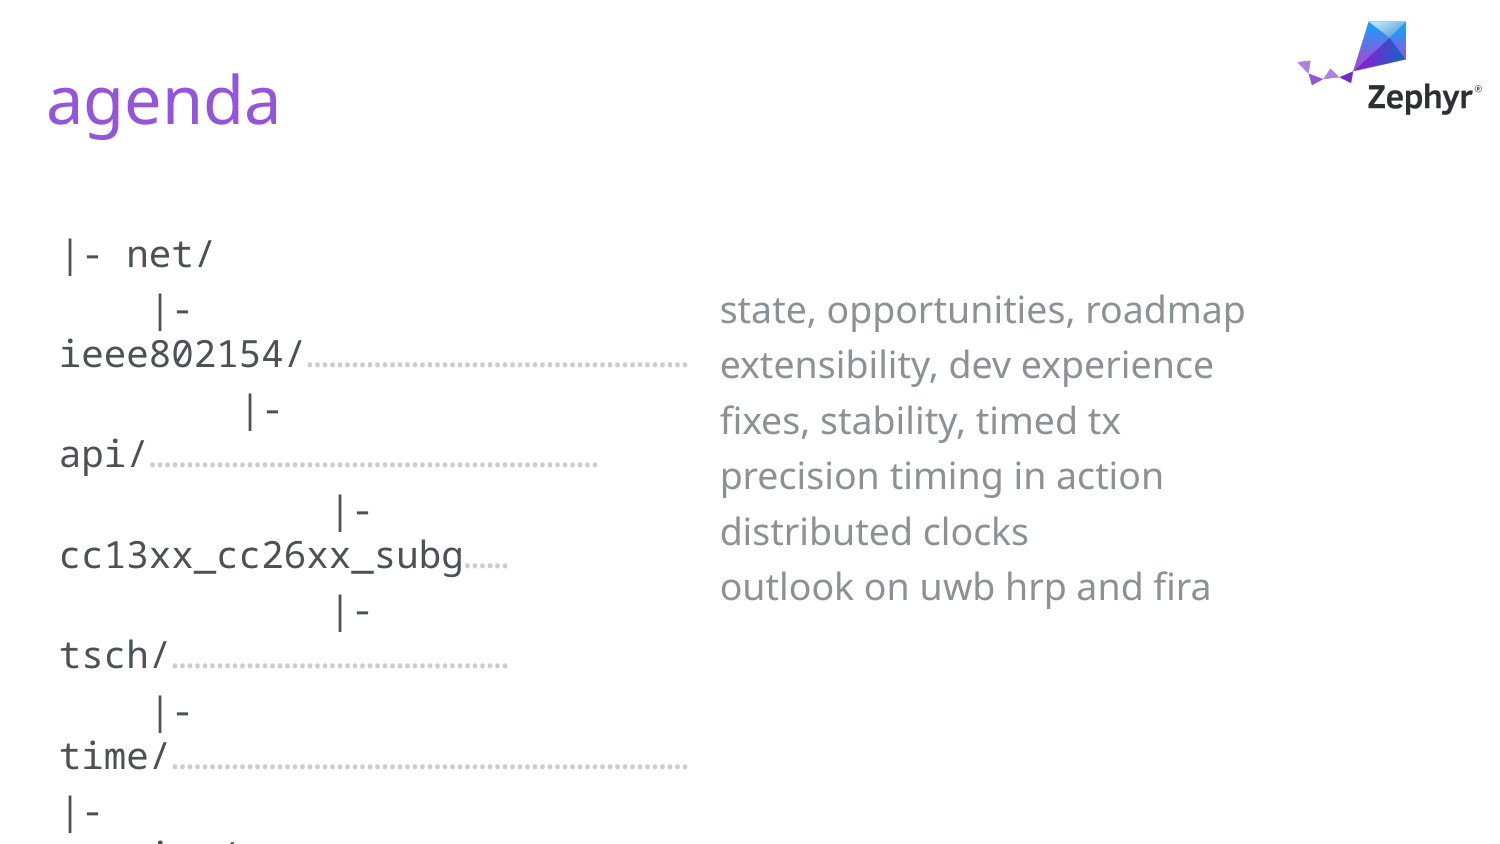

# agenda
|- net/
 |- ieee802154/……………………………………………
 |- api/……………………………………………………
 |- cc13xx_cc26xx_subg……
 |- tsch/………………………………………
 |- time/……………………………………………………………
|- ranging/………………………………………………………………
$> questions, feedback, collaboration
 state, opportunities, roadmap
 extensibility, dev experience
 fixes, stability, timed tx
 precision timing in action
 distributed clocks
 outlook on uwb hrp and fira